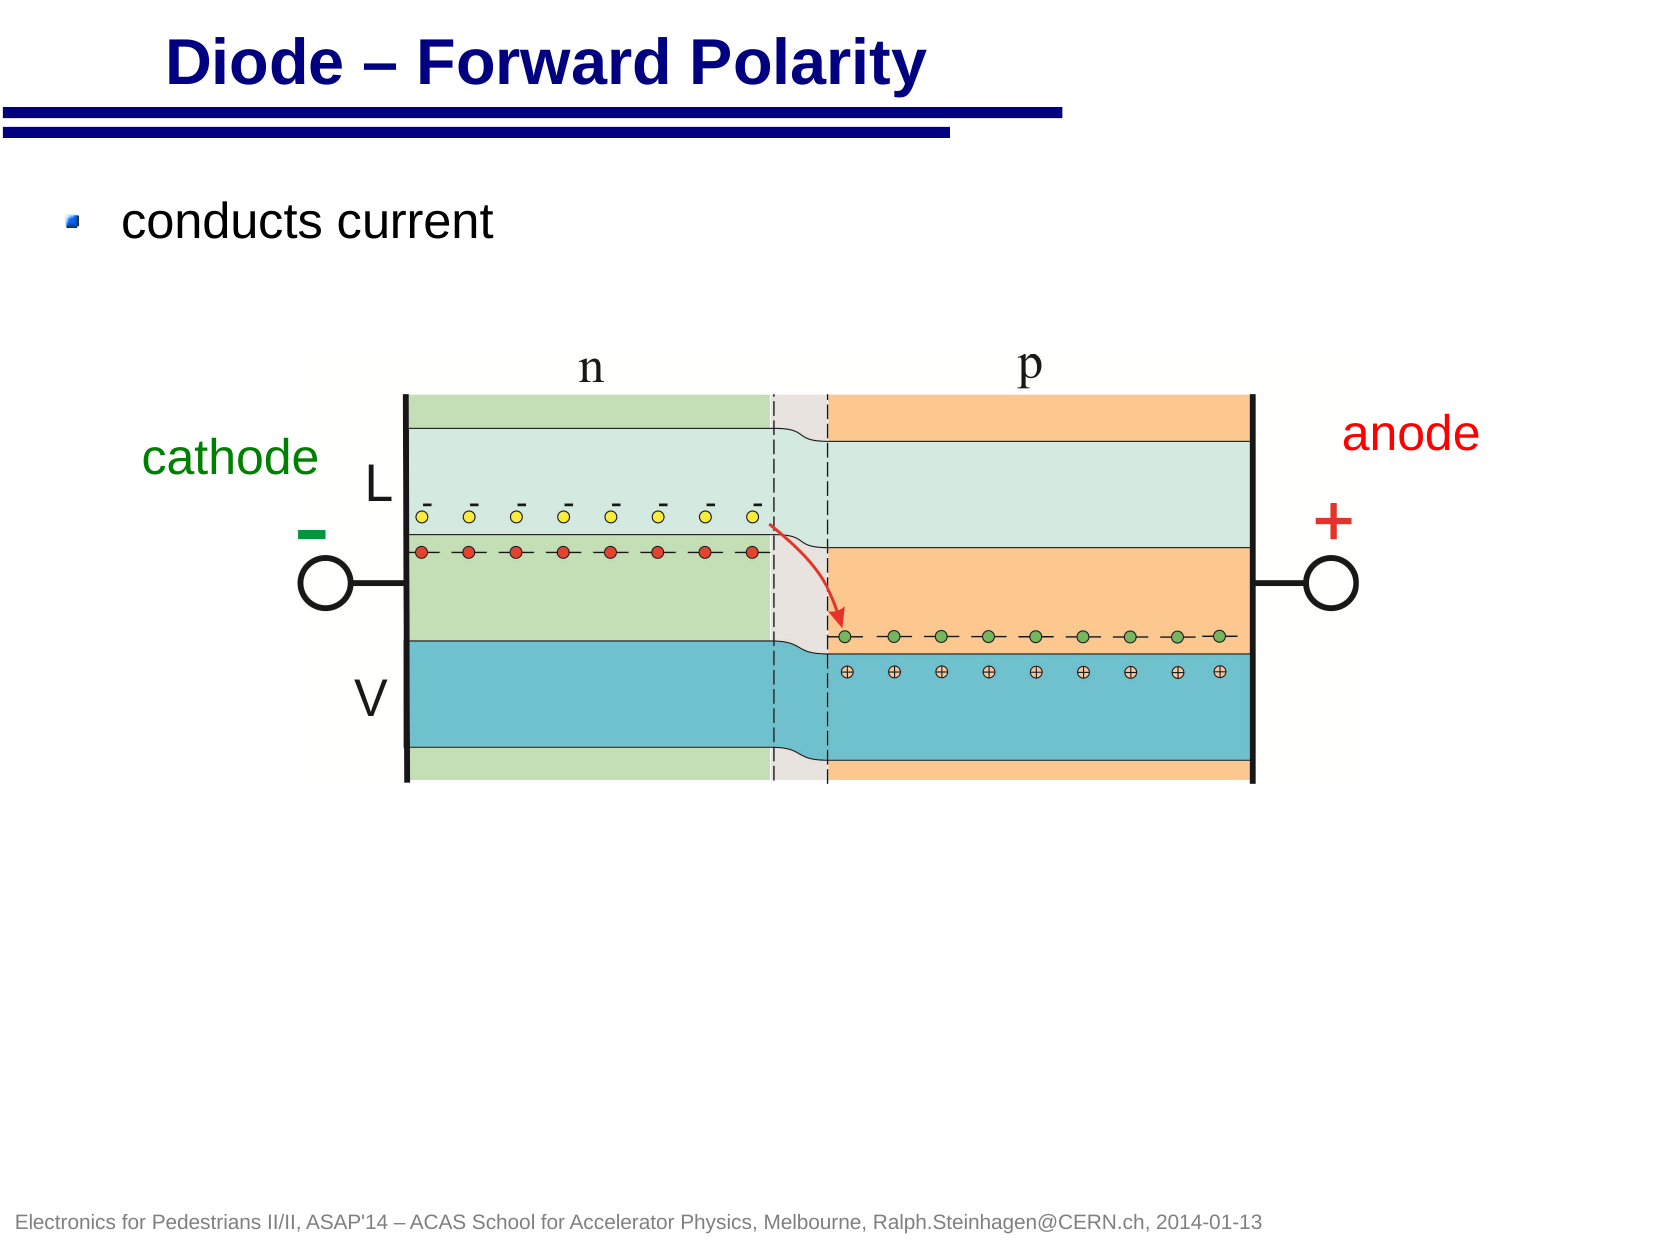

# Diode – Forward Polarity
conducts current
anode
cathode